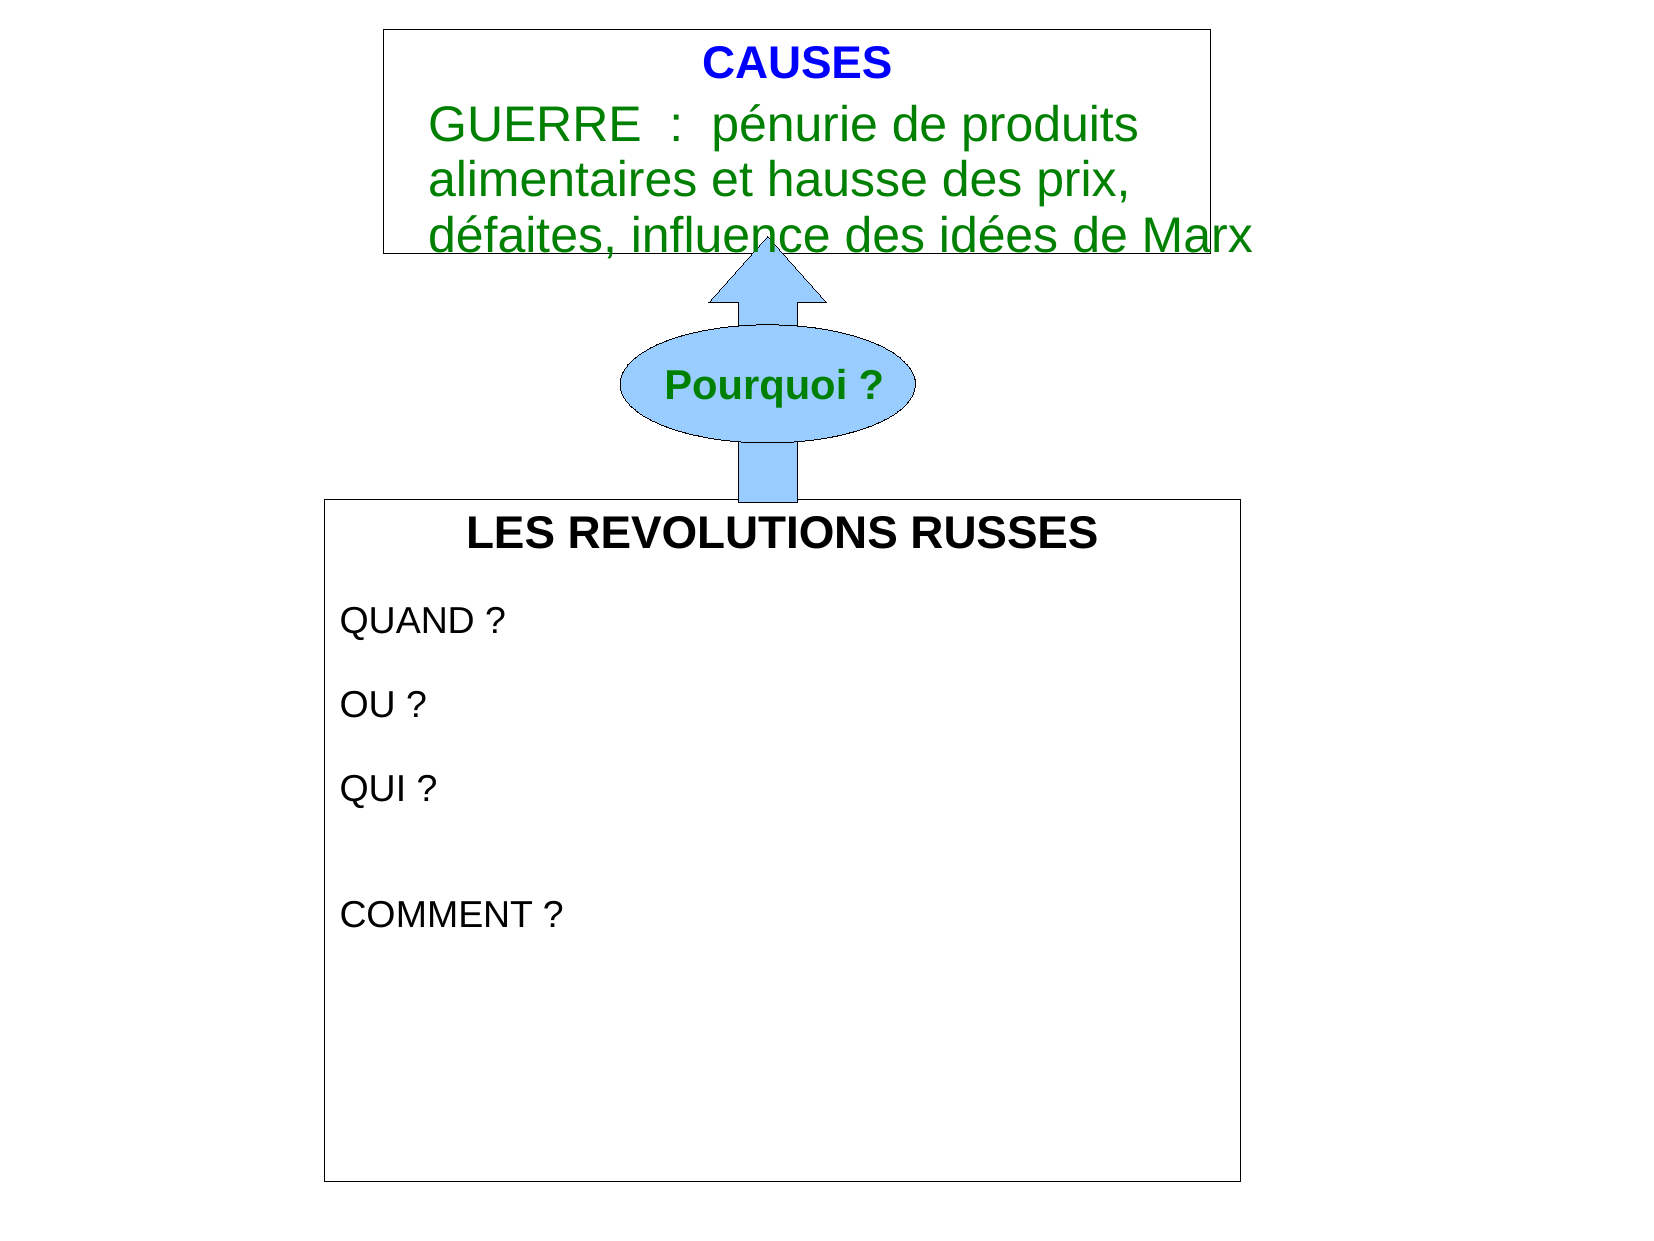

CAUSES
GUERRE : pénurie de produits alimentaires et hausse des prix, défaites, influence des idées de Marx
Pourquoi ?
LES REVOLUTIONS RUSSES
QUAND ?
OU ?
QUI ?
COMMENT ?